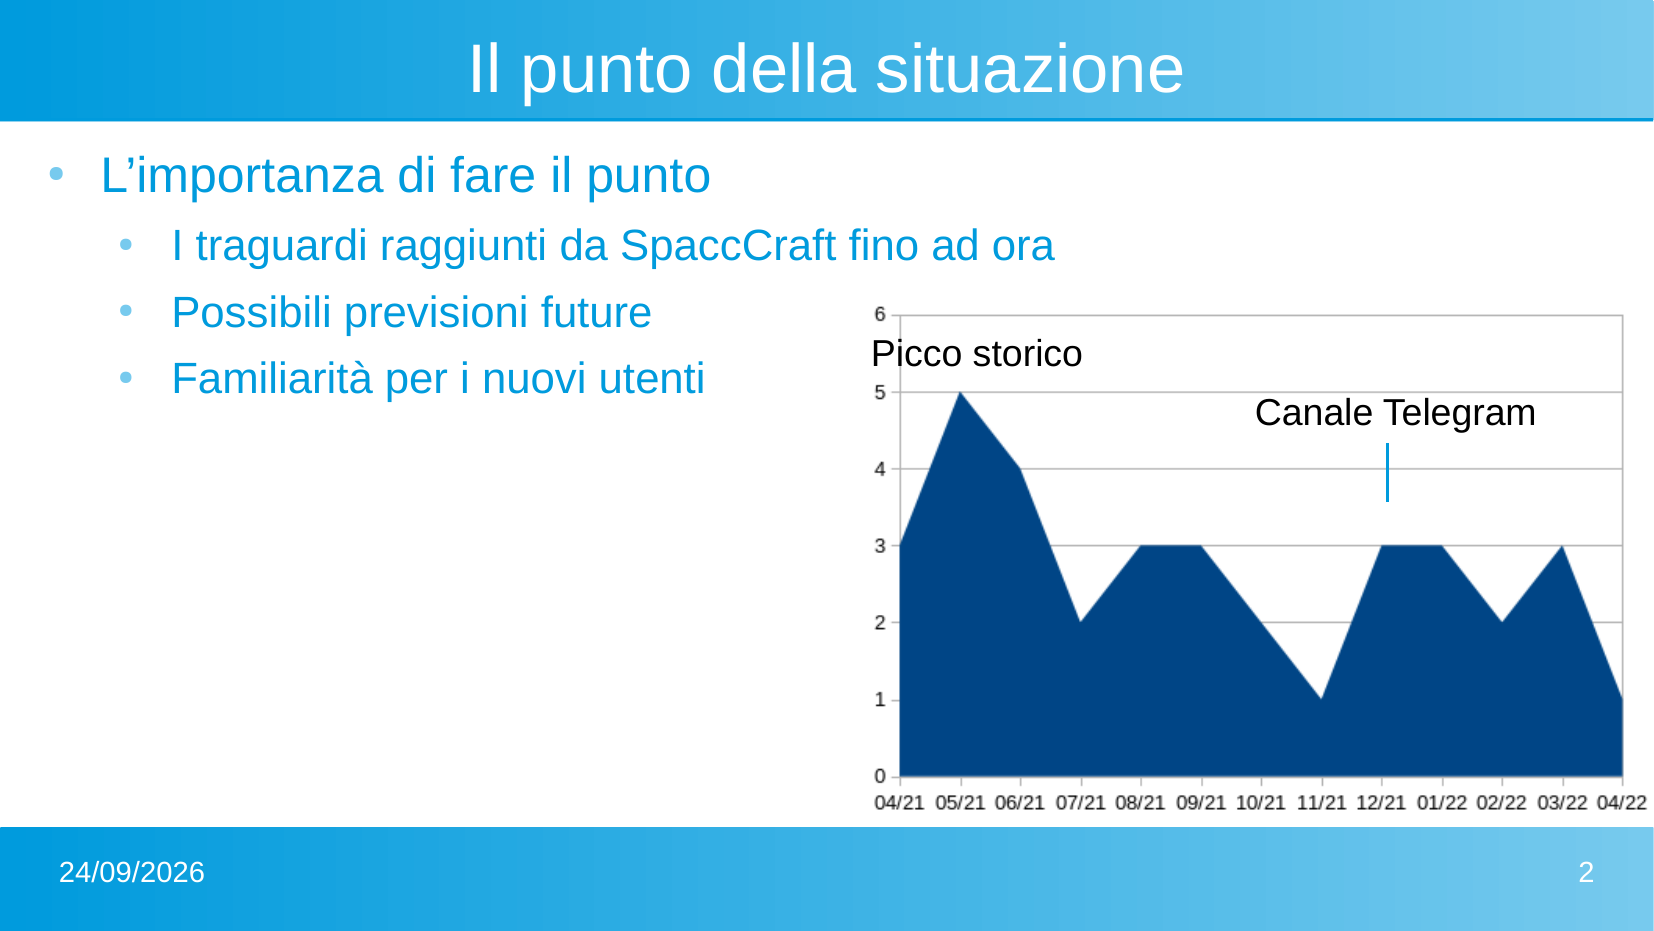

# Il punto della situazione
L’importanza di fare il punto
I traguardi raggiunti da SpaccCraft fino ad ora
Possibili previsioni future
Familiarità per i nuovi utenti
Picco storico
Canale Telegram
2